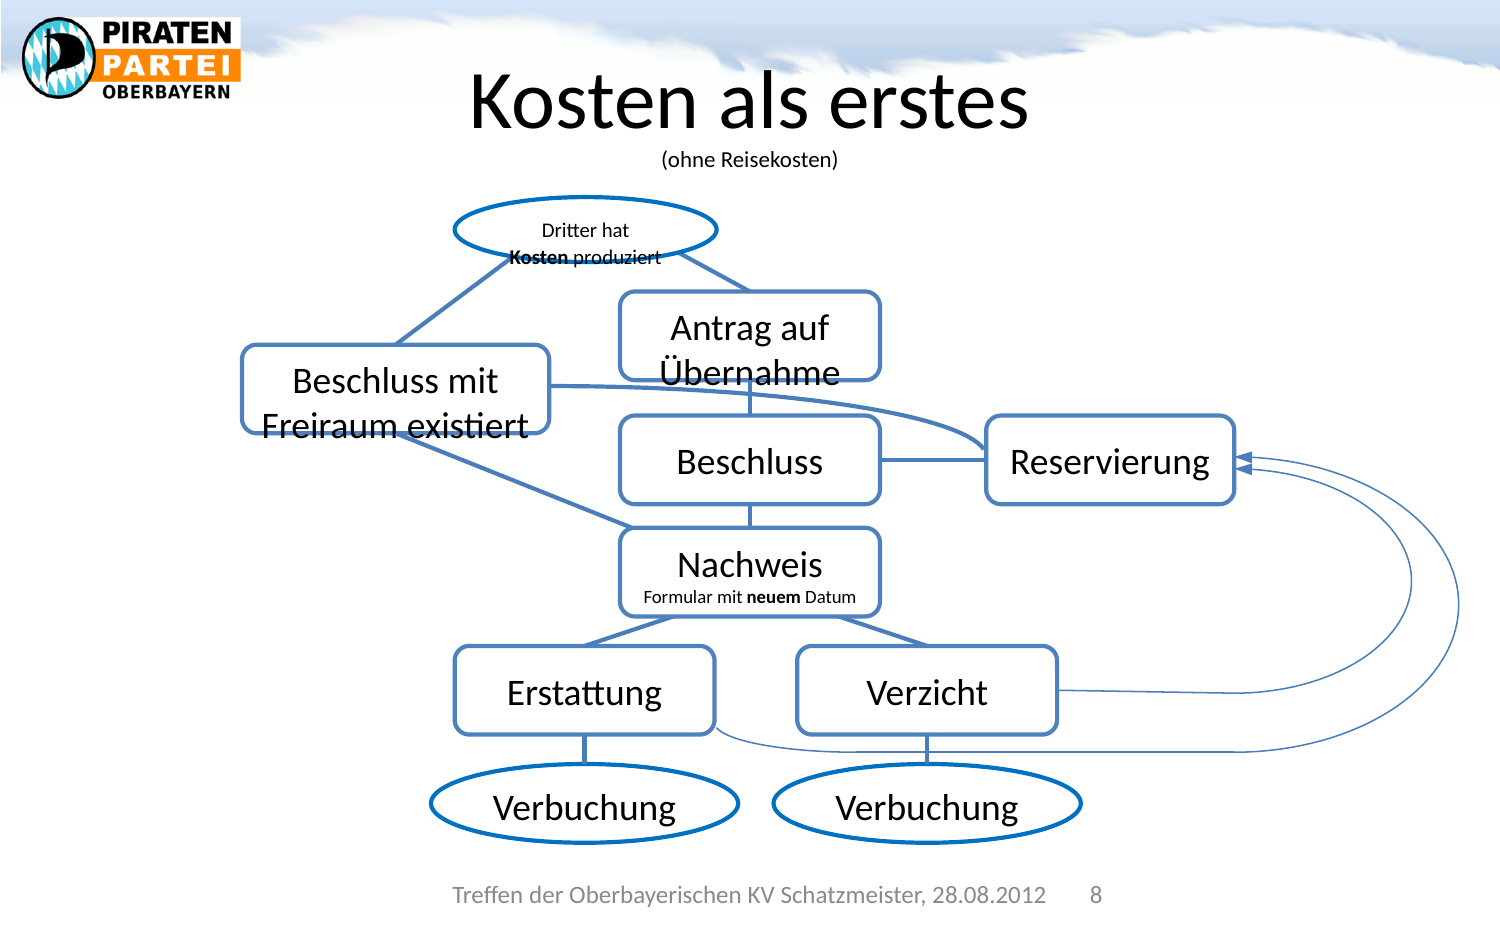

# Kosten als erstes (ohne Reisekosten)
Dritter hat
Kosten produziert
Antrag auf
Übernahme
Beschluss mit Freiraum existiert
Beschluss
Reservierung
Nachweis
Formular mit neuem Datum
Erstattung
Verzicht
Verbuchung
Verbuchung
Treffen der Oberbayerischen KV Schatzmeister, 28.08.2012
6